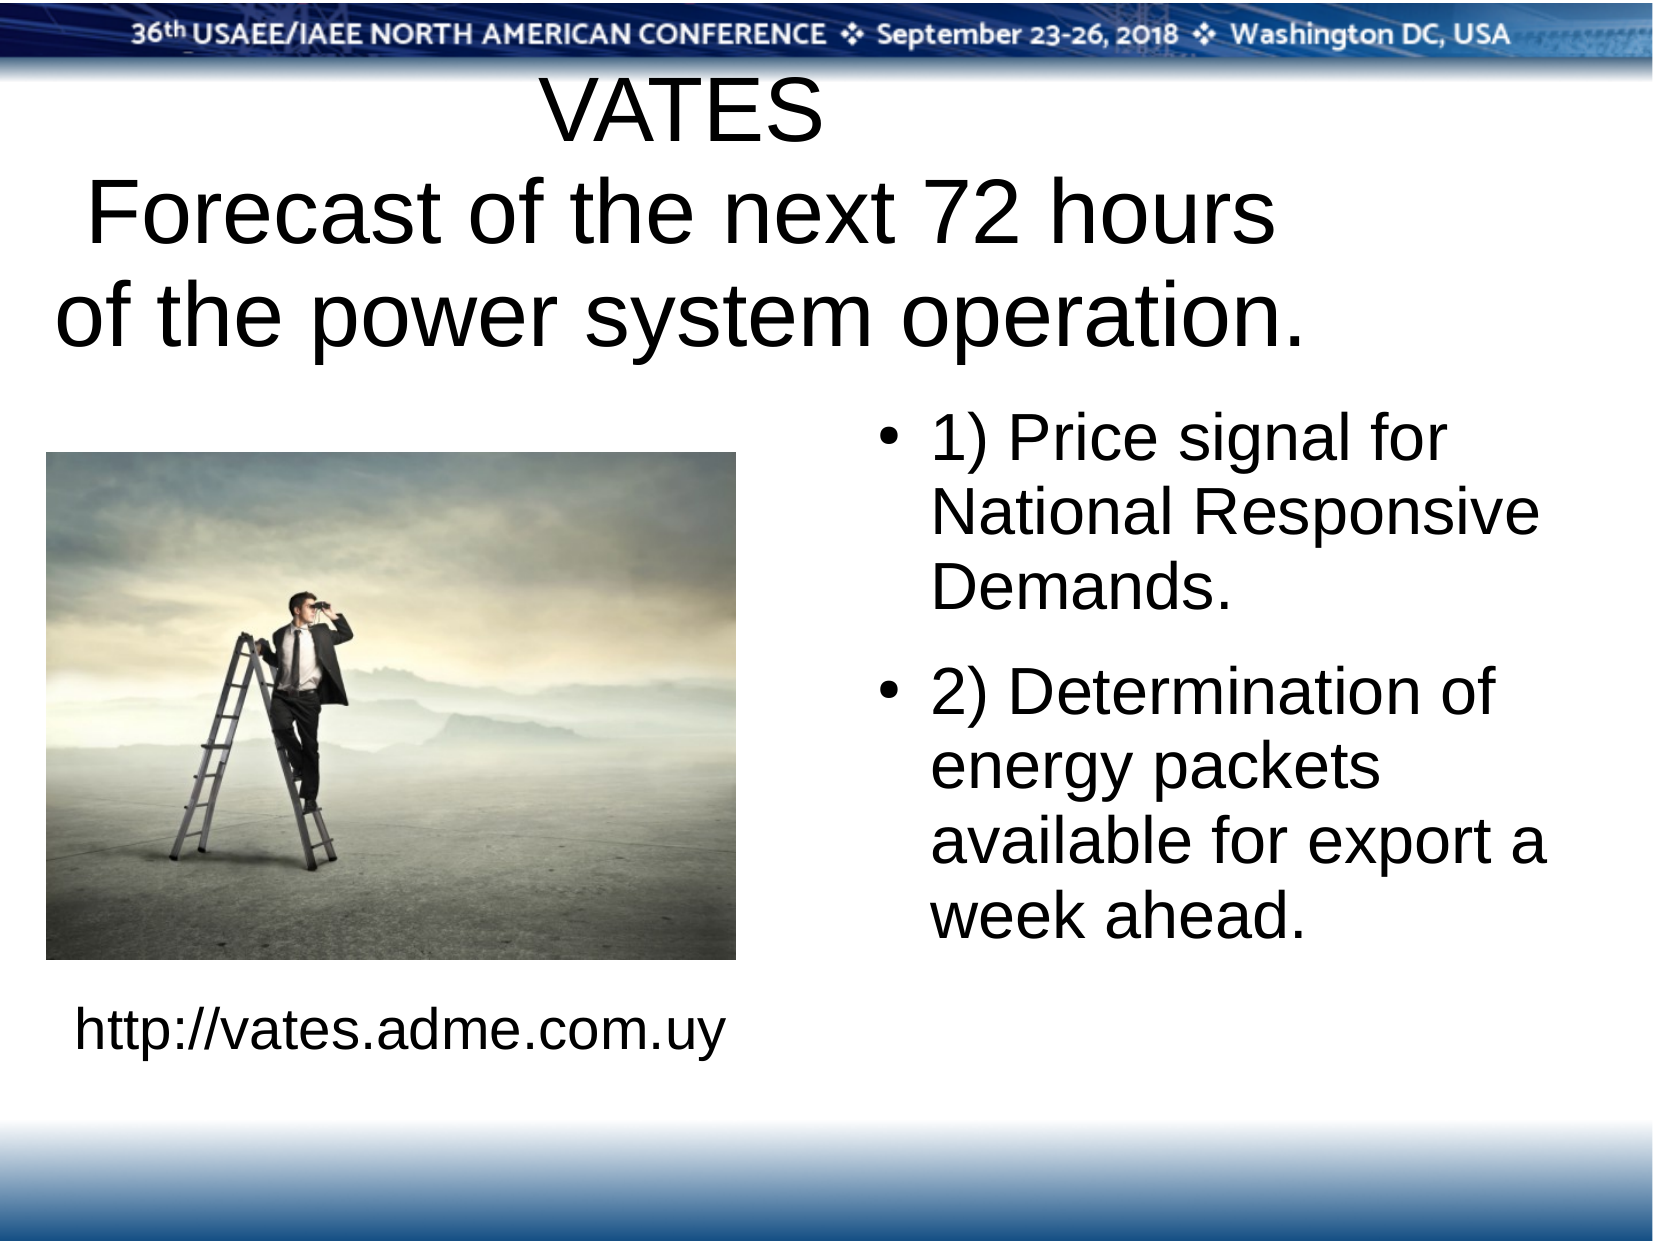

# VATES Forecast of the next 72 hours of the power system operation.
1) Price signal for National Responsive Demands.
2) Determination of energy packets available for export a week ahead.
http://vates.adme.com.uy